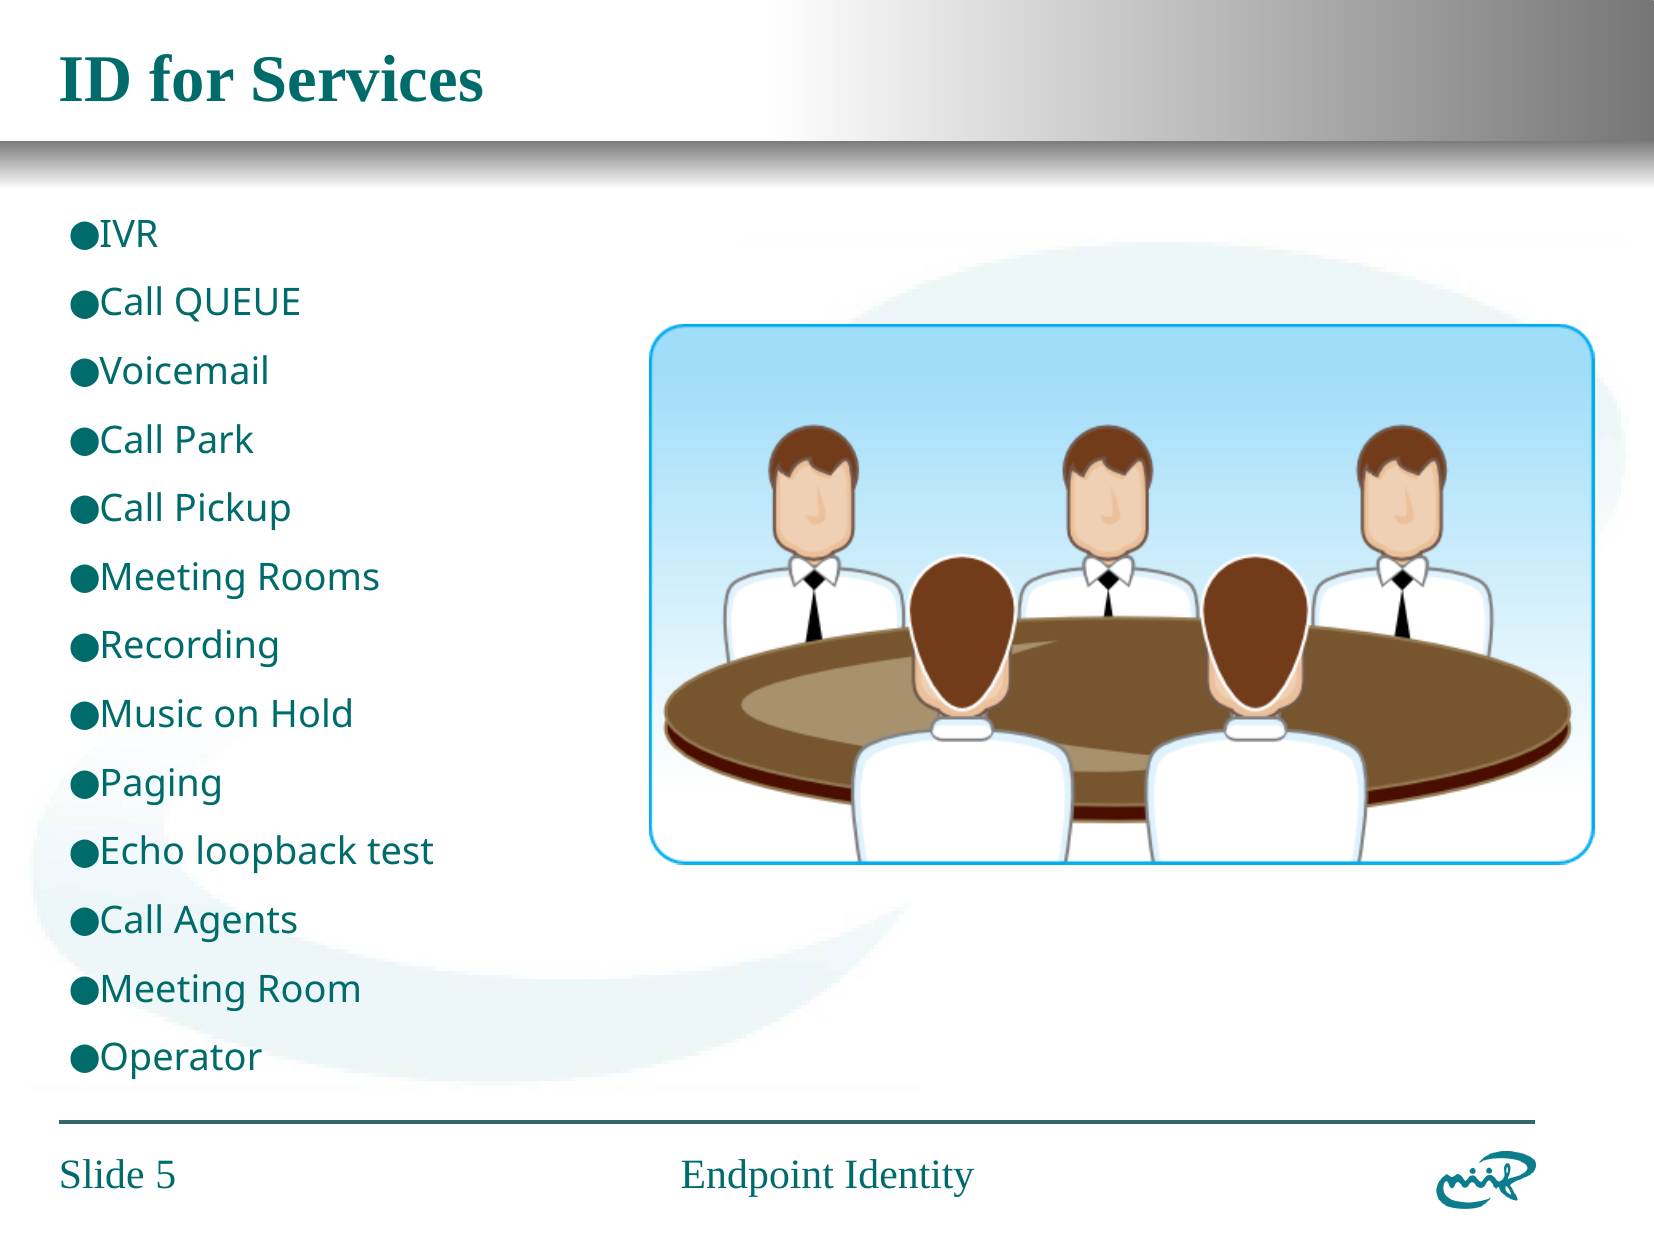

# ID for Services
IVR
Call QUEUE
Voicemail
Call Park
Call Pickup
Meeting Rooms
Recording
Music on Hold
Paging
Echo loopback test
Call Agents
Meeting Room
Operator
5
Endpoint Identity